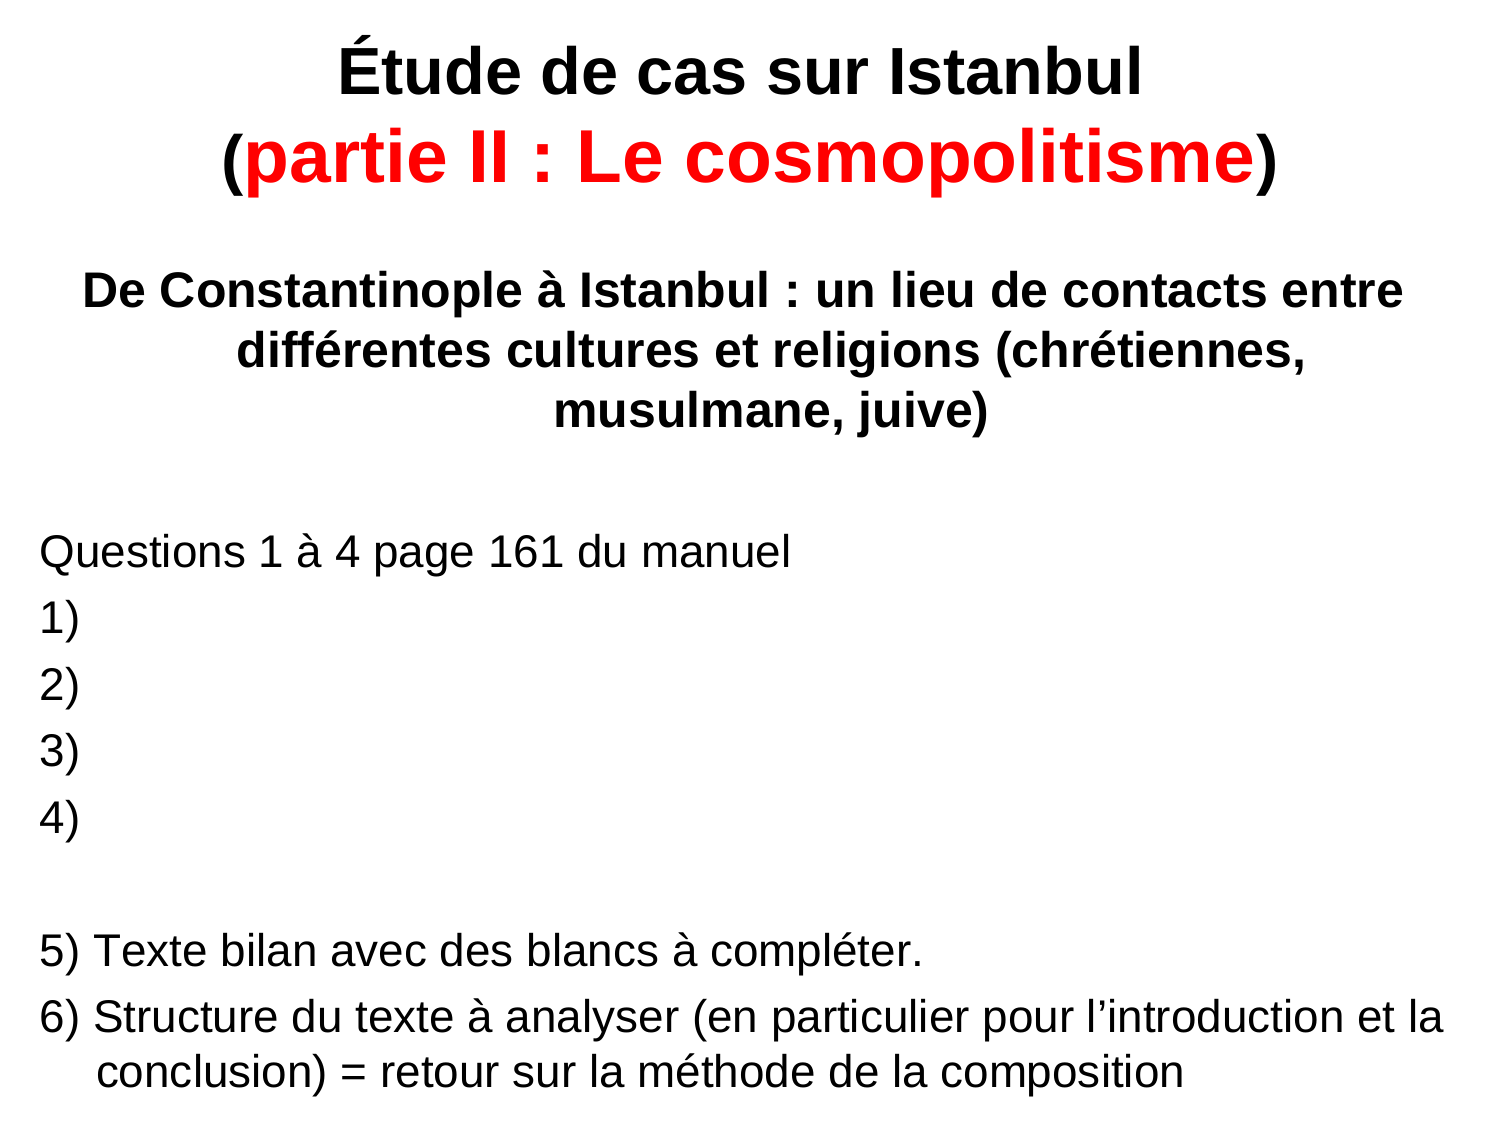

# Étude de cas sur Istanbul (partie II : Le cosmopolitisme)
De Constantinople à Istanbul : un lieu de contacts entre différentes cultures et religions (chrétiennes, musulmane, juive)
Questions 1 à 4 page 161 du manuel
1)
2)
3)
4)
5) Texte bilan avec des blancs à compléter.
6) Structure du texte à analyser (en particulier pour l’introduction et la conclusion) = retour sur la méthode de la composition